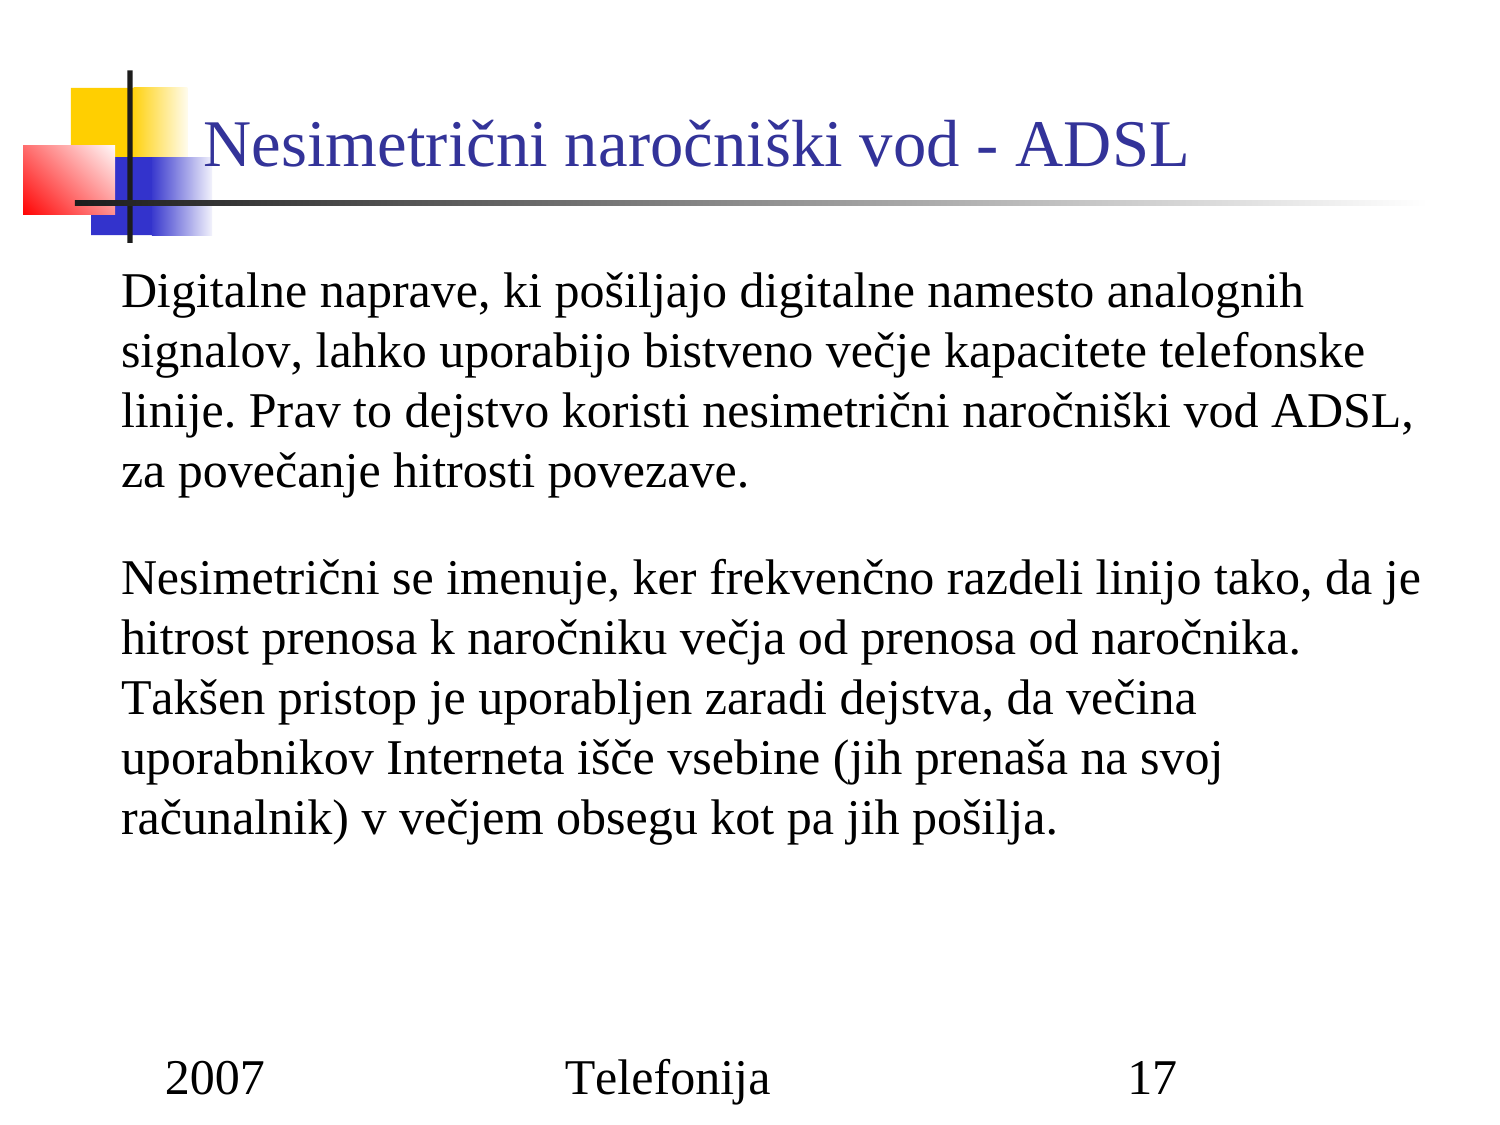

# Nesimetrični naročniški vod - ADSL
	Digitalne naprave, ki pošiljajo digitalne namesto analognih signalov, lahko uporabijo bistveno večje kapacitete telefonske linije. Prav to dejstvo koristi nesimetrični naročniški vod ADSL, za povečanje hitrosti povezave.
	Nesimetrični se imenuje, ker frekvenčno razdeli linijo tako, da je hitrost prenosa k naročniku večja od prenosa od naročnika. Takšen pristop je uporabljen zaradi dejstva, da večina uporabnikov Interneta išče vsebine (jih prenaša na svoj računalnik) v večjem obsegu kot pa jih pošilja.
2007
Telefonija
17